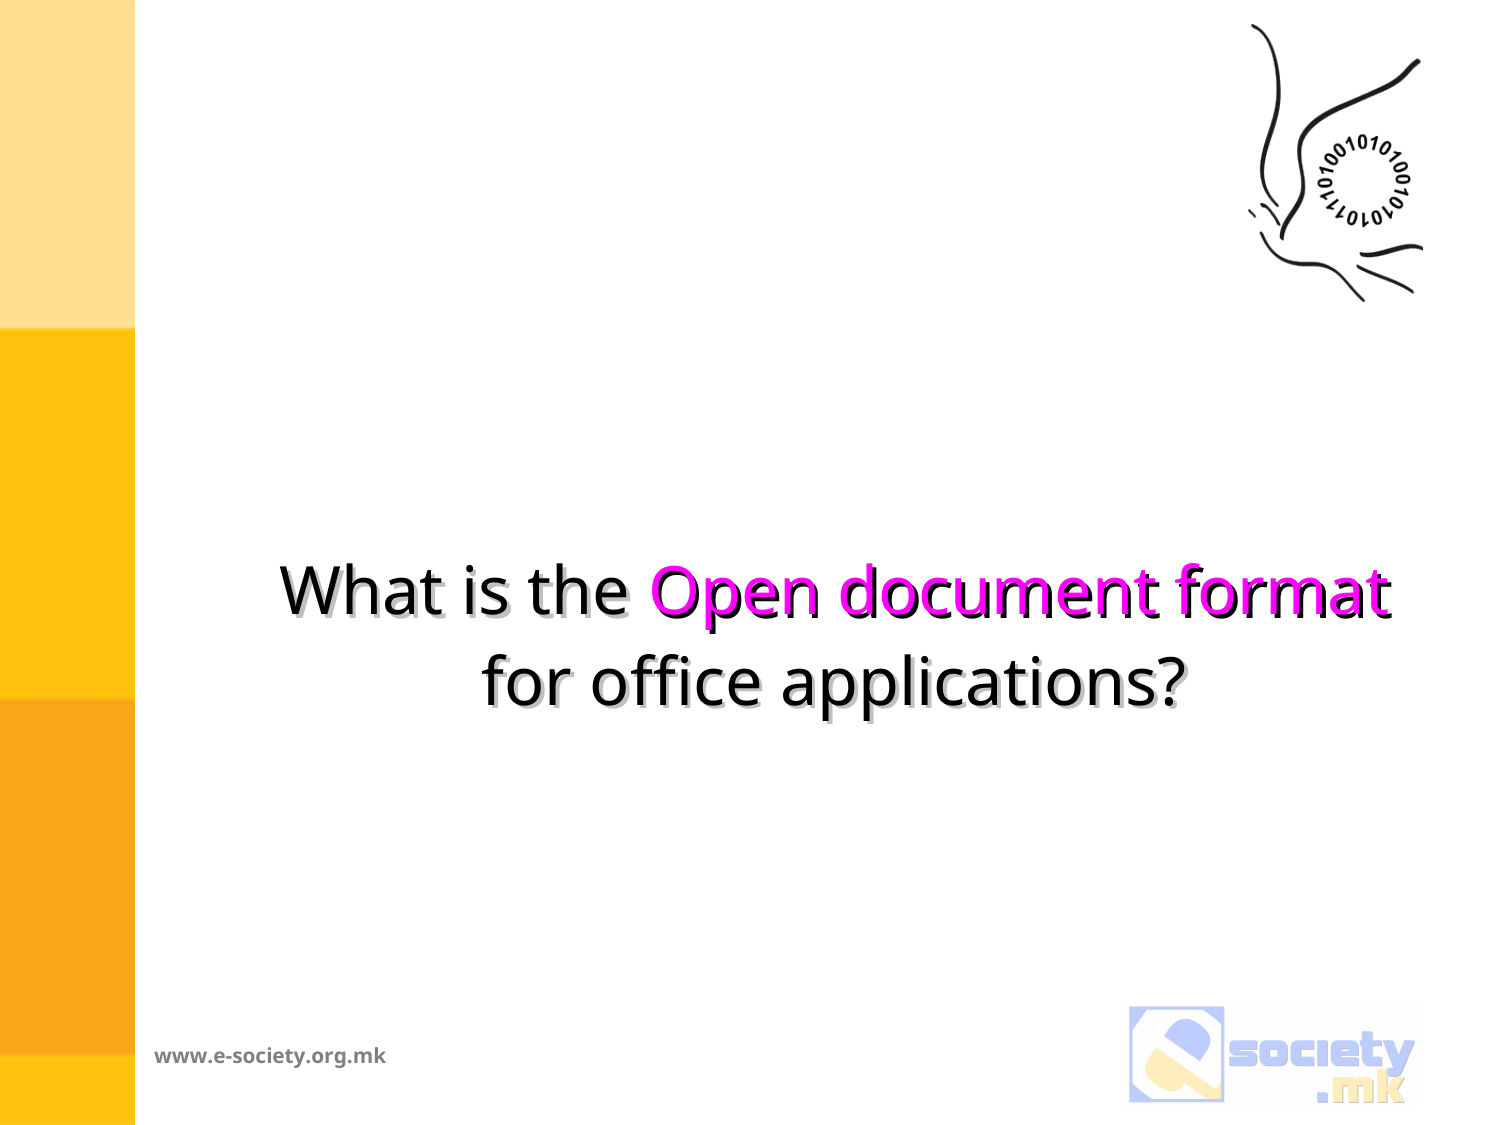

#
What is the Open document format for office applications?